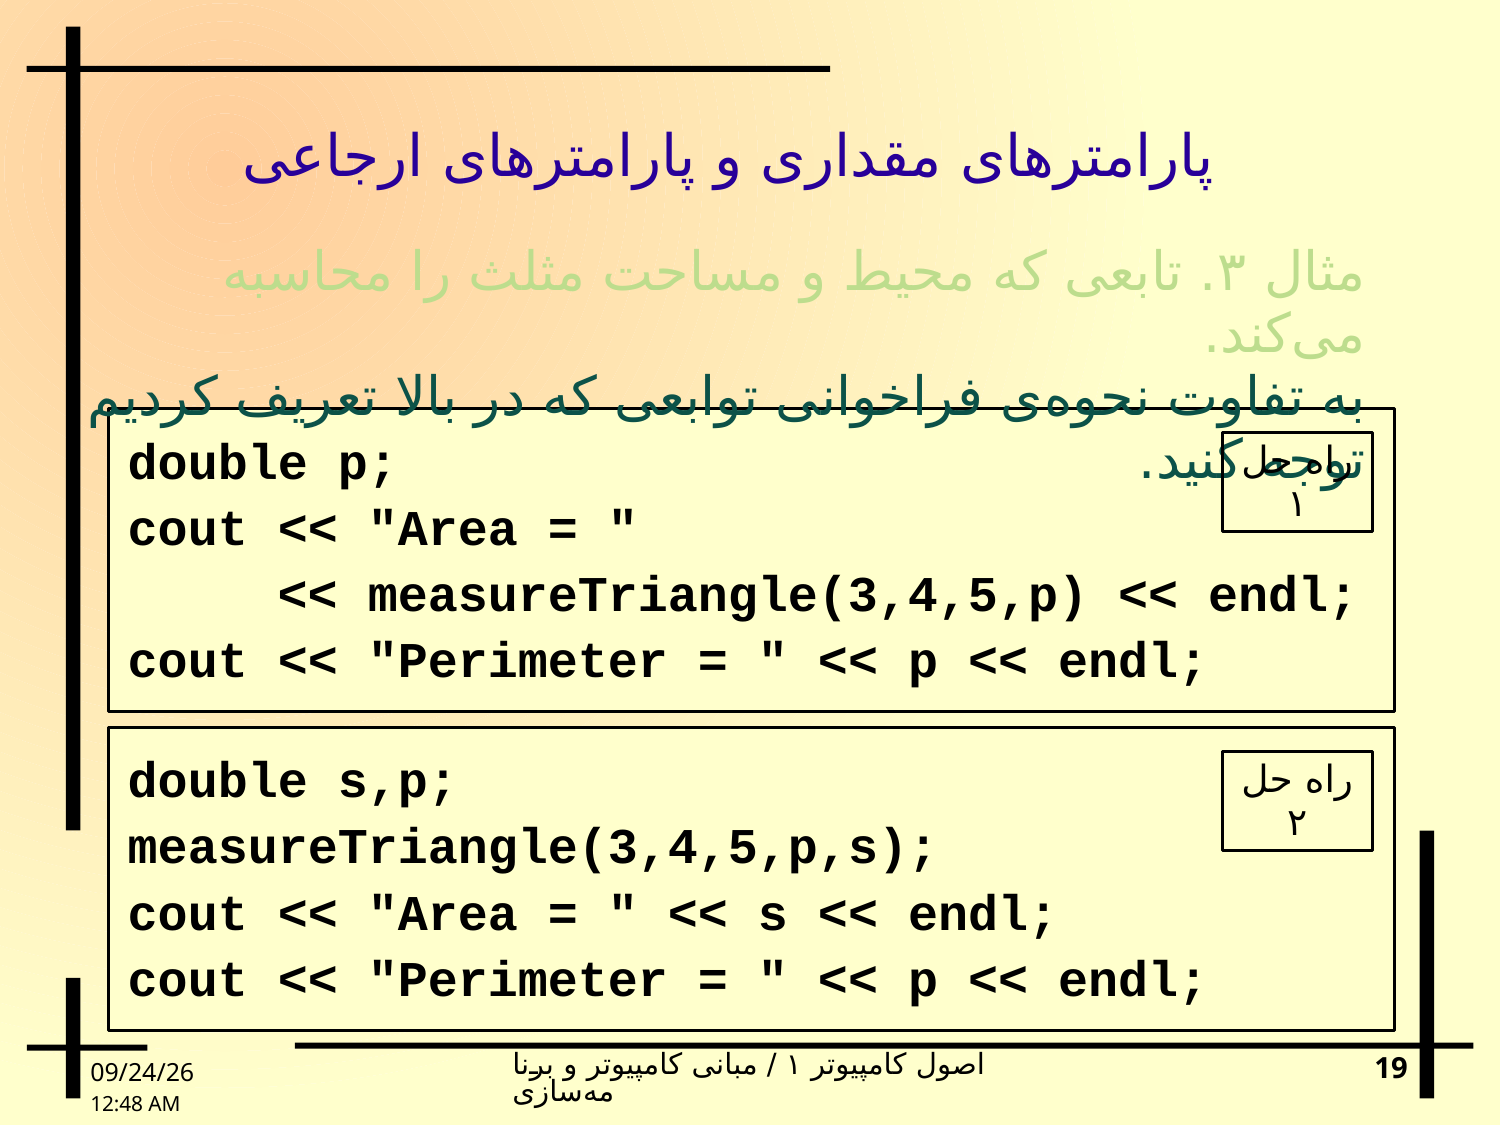

پارامترهای مقداری و پارامترهای ارجاعی
مثال ۳. تابعی که محیط و مساحت مثلث را محاسبه می‌کند.
به تفاوت نحوه‌ی فراخوانی توابعی که در بالا تعریف کردیم توجه کنید.
# double p;
cout << "Area = "
 << measureTriangle(3,4,5,p) << endl;
cout << "Perimeter = " << p << endl;
راه حل ۱
double s,p;
measureTriangle(3,4,5,p,s);
cout << "Area = " << s << endl;
cout << "Perimeter = " << p << endl;
راه حل ۲
اصول کامپیوتر ۱ / مبانی کامپیوتر و برنامه‌سازی
19